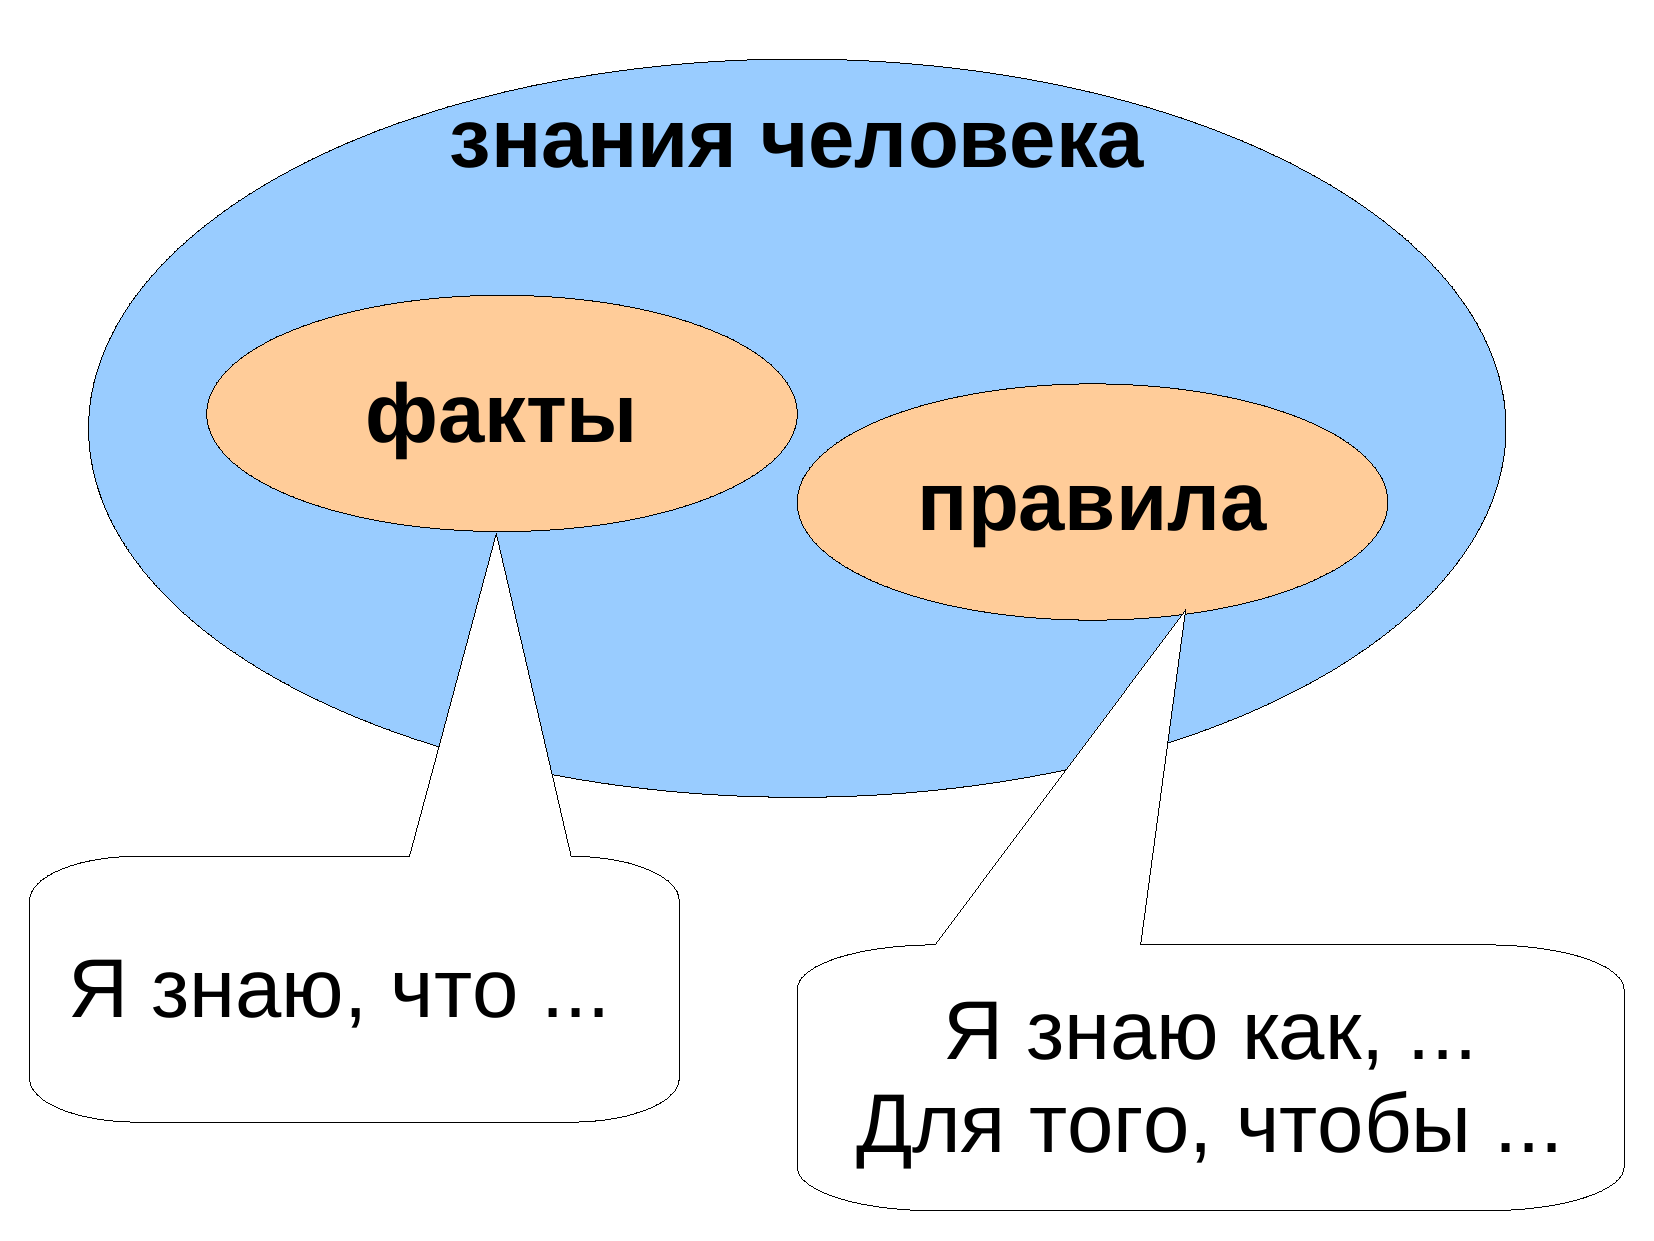

знания человека
факты
правила
Я знаю, что ...
Я знаю как, ...
Для того, чтобы ...